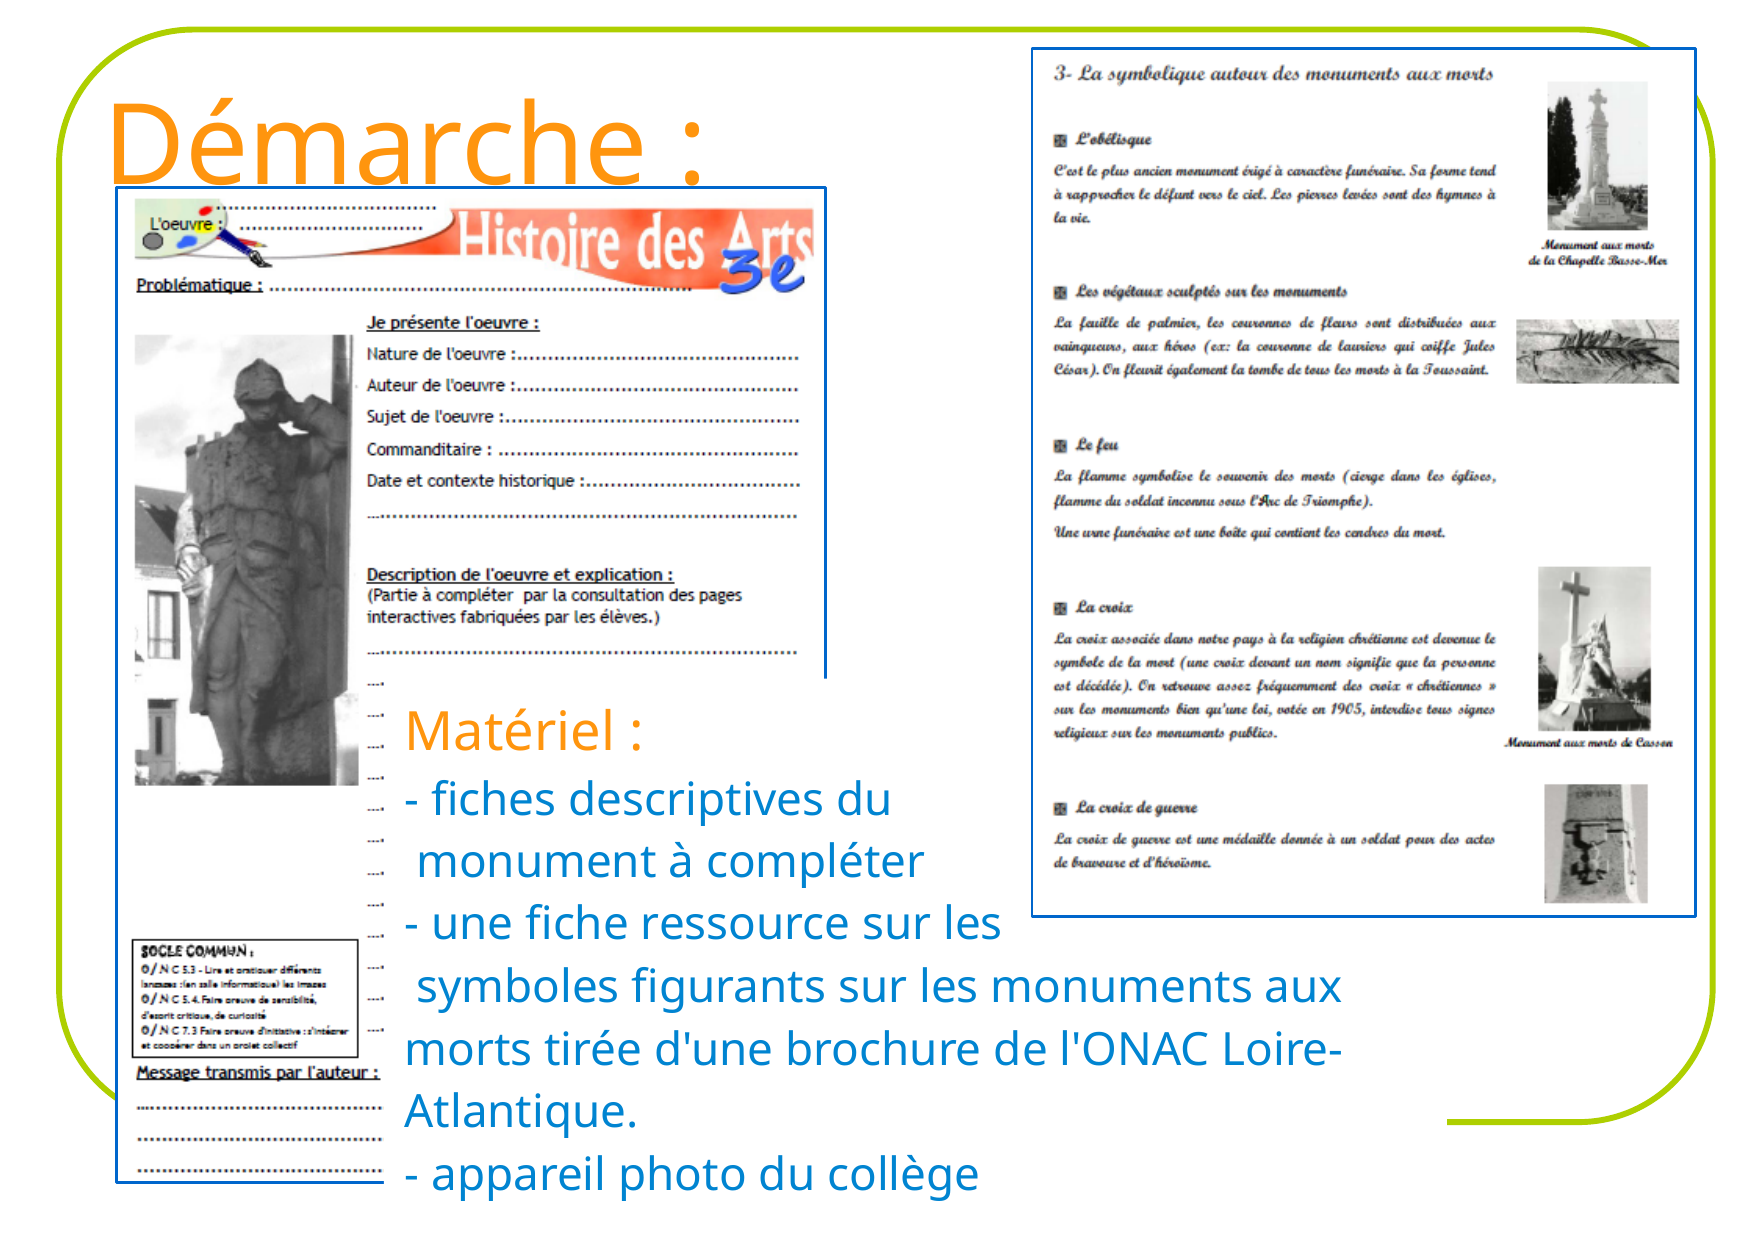

Démarche :
Matériel :
- fiches descriptives du
 monument à compléter
- une fiche ressource sur les
 symboles figurants sur les monuments aux morts tirée d'une brochure de l'ONAC Loire-Atlantique.
- appareil photo du collège